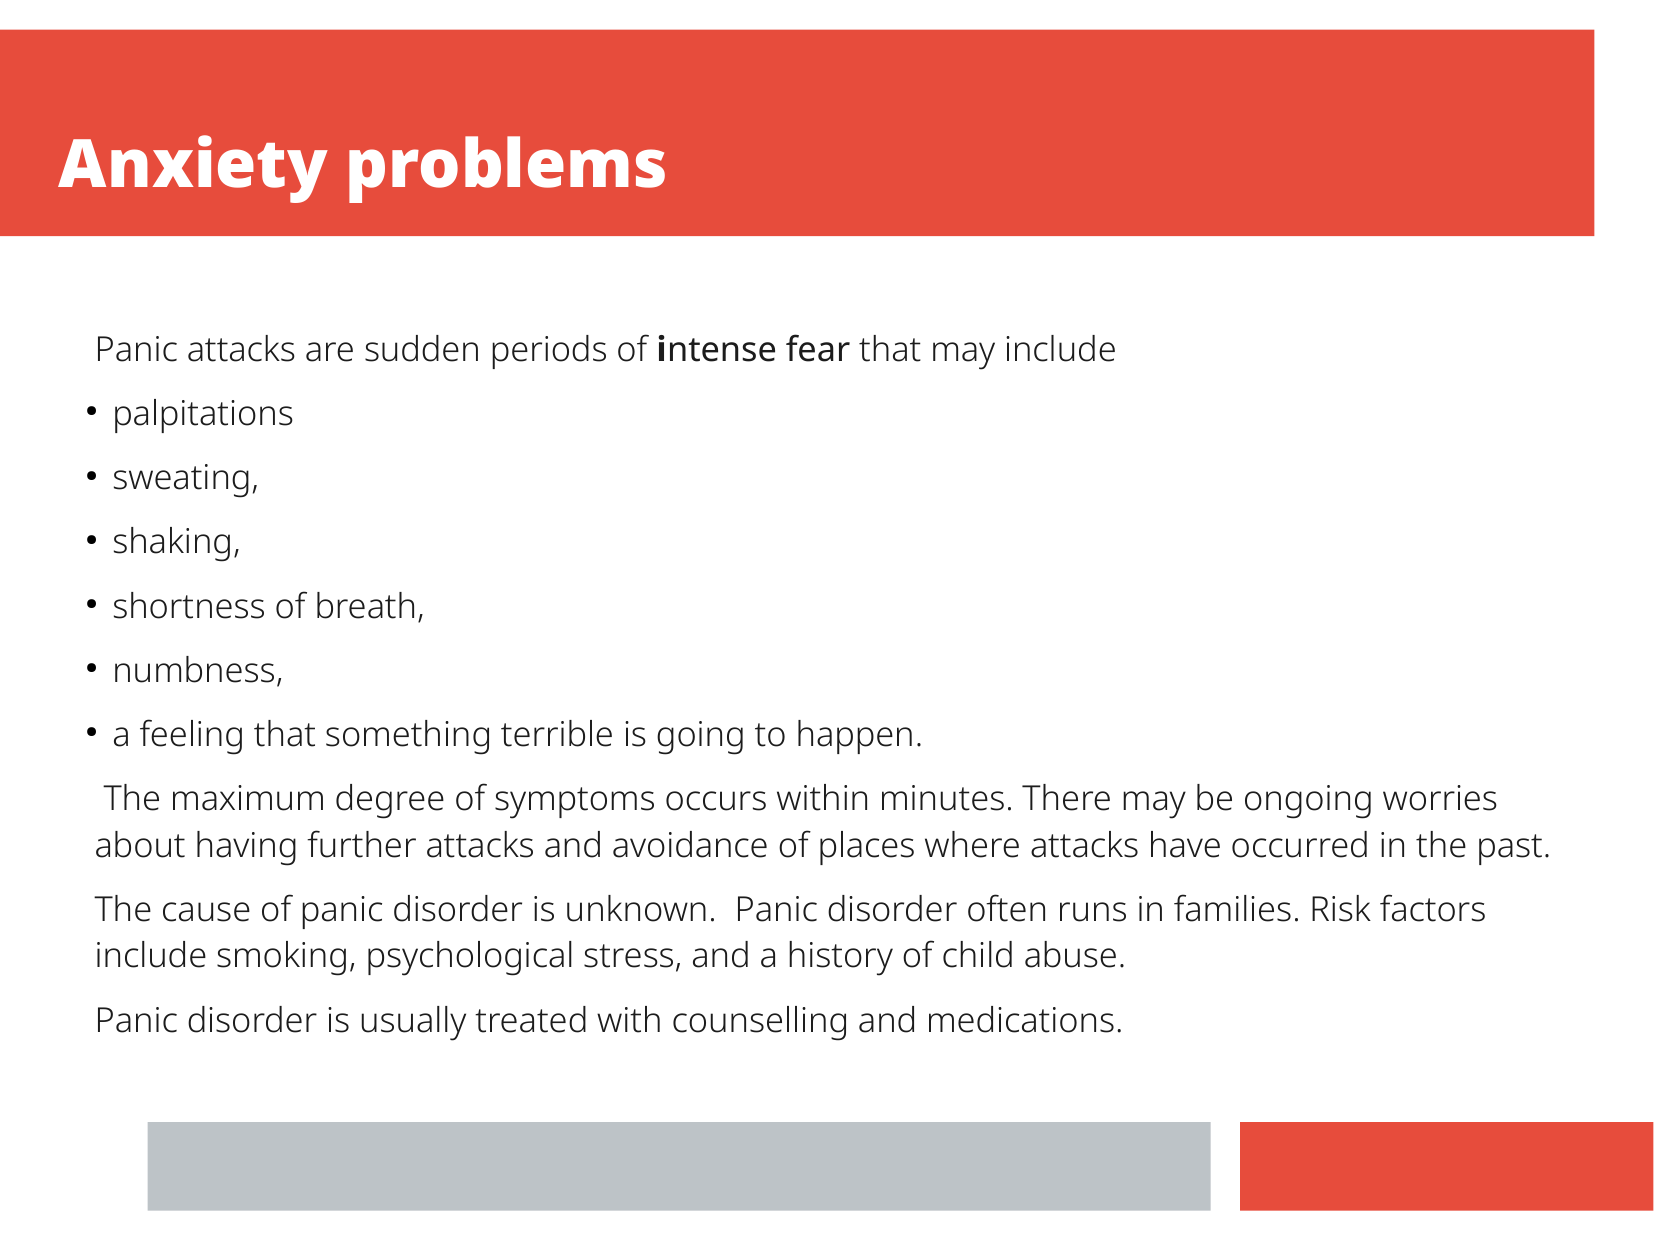

# Anxiety problems
Panic attacks are sudden periods of intense fear that may include
palpitations
sweating,
shaking,
shortness of breath,
numbness,
a feeling that something terrible is going to happen.
 The maximum degree of symptoms occurs within minutes. There may be ongoing worries about having further attacks and avoidance of places where attacks have occurred in the past.
The cause of panic disorder is unknown. Panic disorder often runs in families. Risk factors include smoking, psychological stress, and a history of child abuse.
Panic disorder is usually treated with counselling and medications.